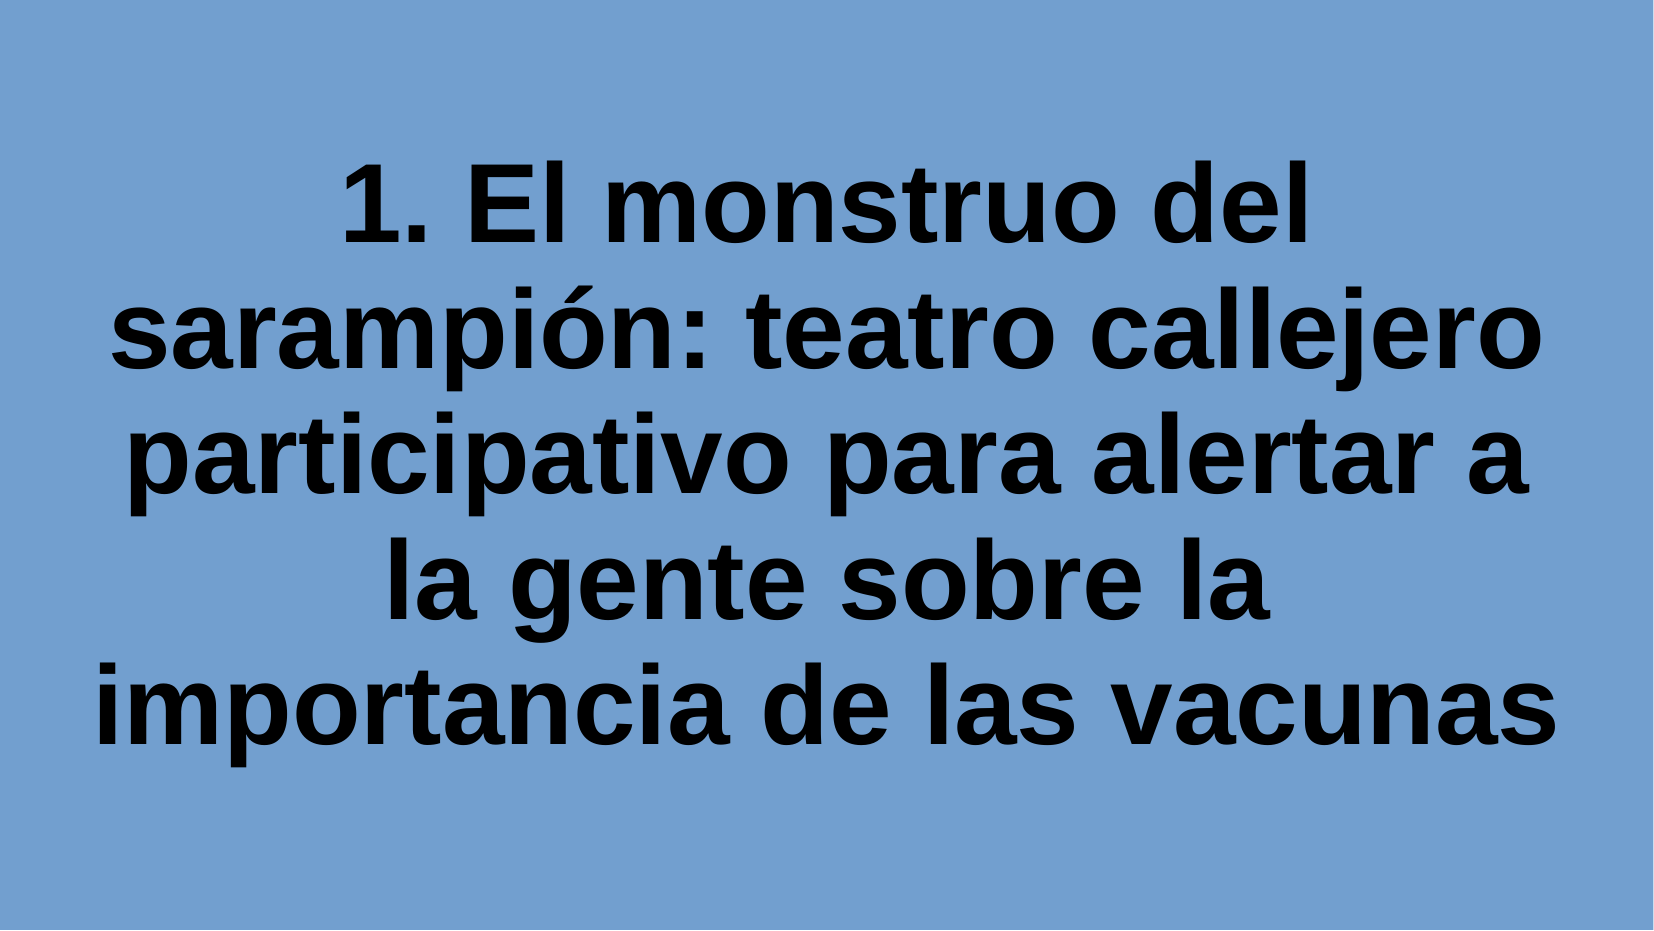

# 1. El monstruo del sarampión: teatro callejero participativo para alertar a la gente sobre la importancia de las vacunas